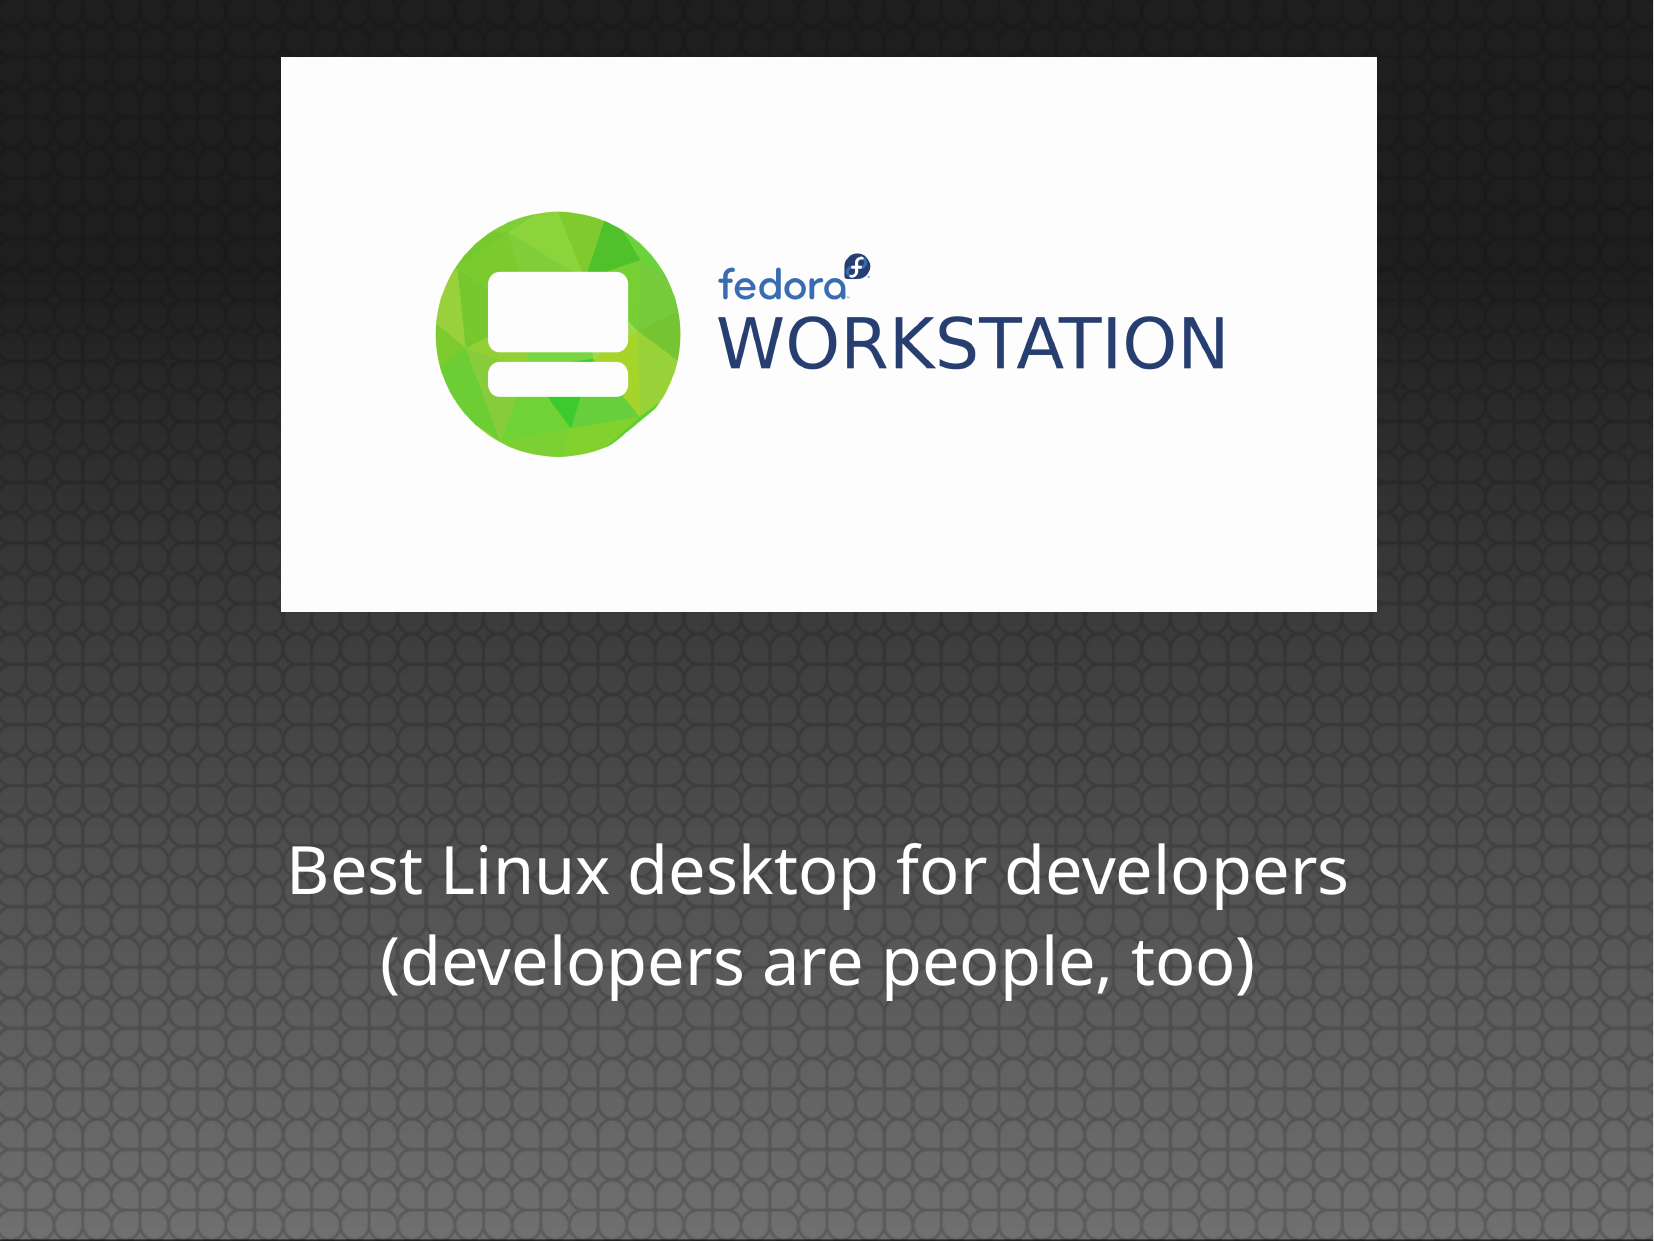

# Best Linux desktop for developers
(developers are people, too)